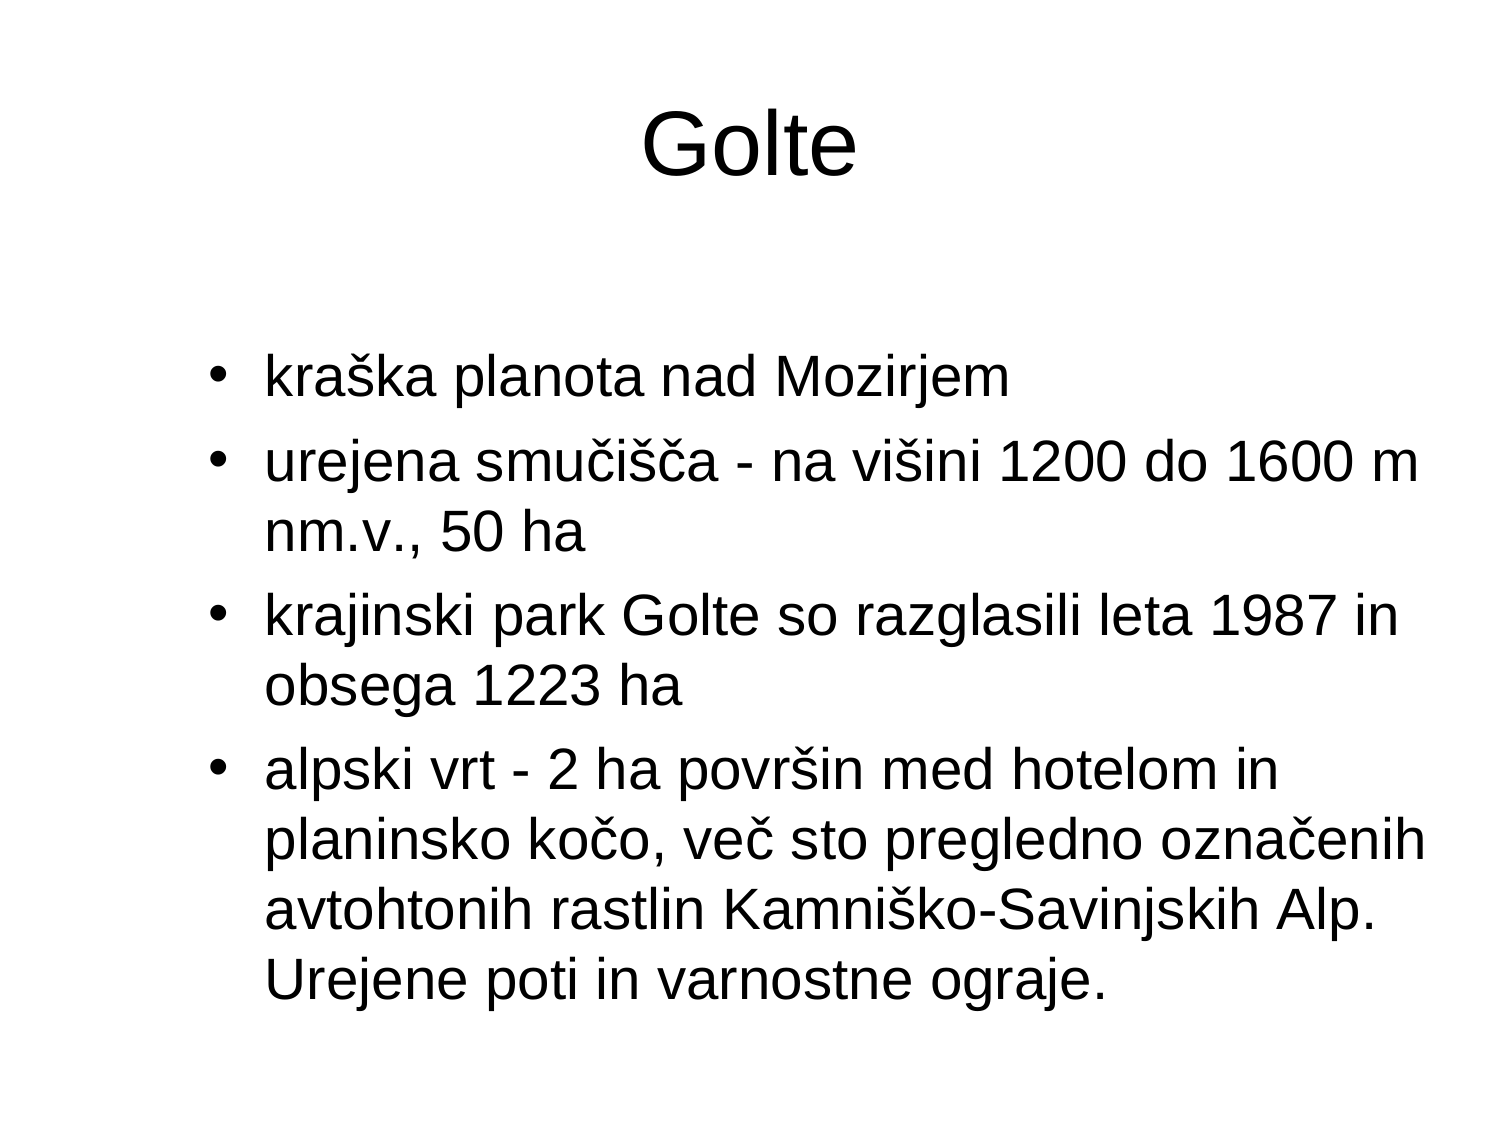

# Golte
kraška planota nad Mozirjem
urejena smučišča - na višini 1200 do 1600 m nm.v., 50 ha
krajinski park Golte so razglasili leta 1987 in obsega 1223 ha
alpski vrt - 2 ha površin med hotelom in planinsko kočo, več sto pregledno označenih avtohtonih rastlin Kamniško-Savinjskih Alp.
Urejene poti in varnostne ograje.